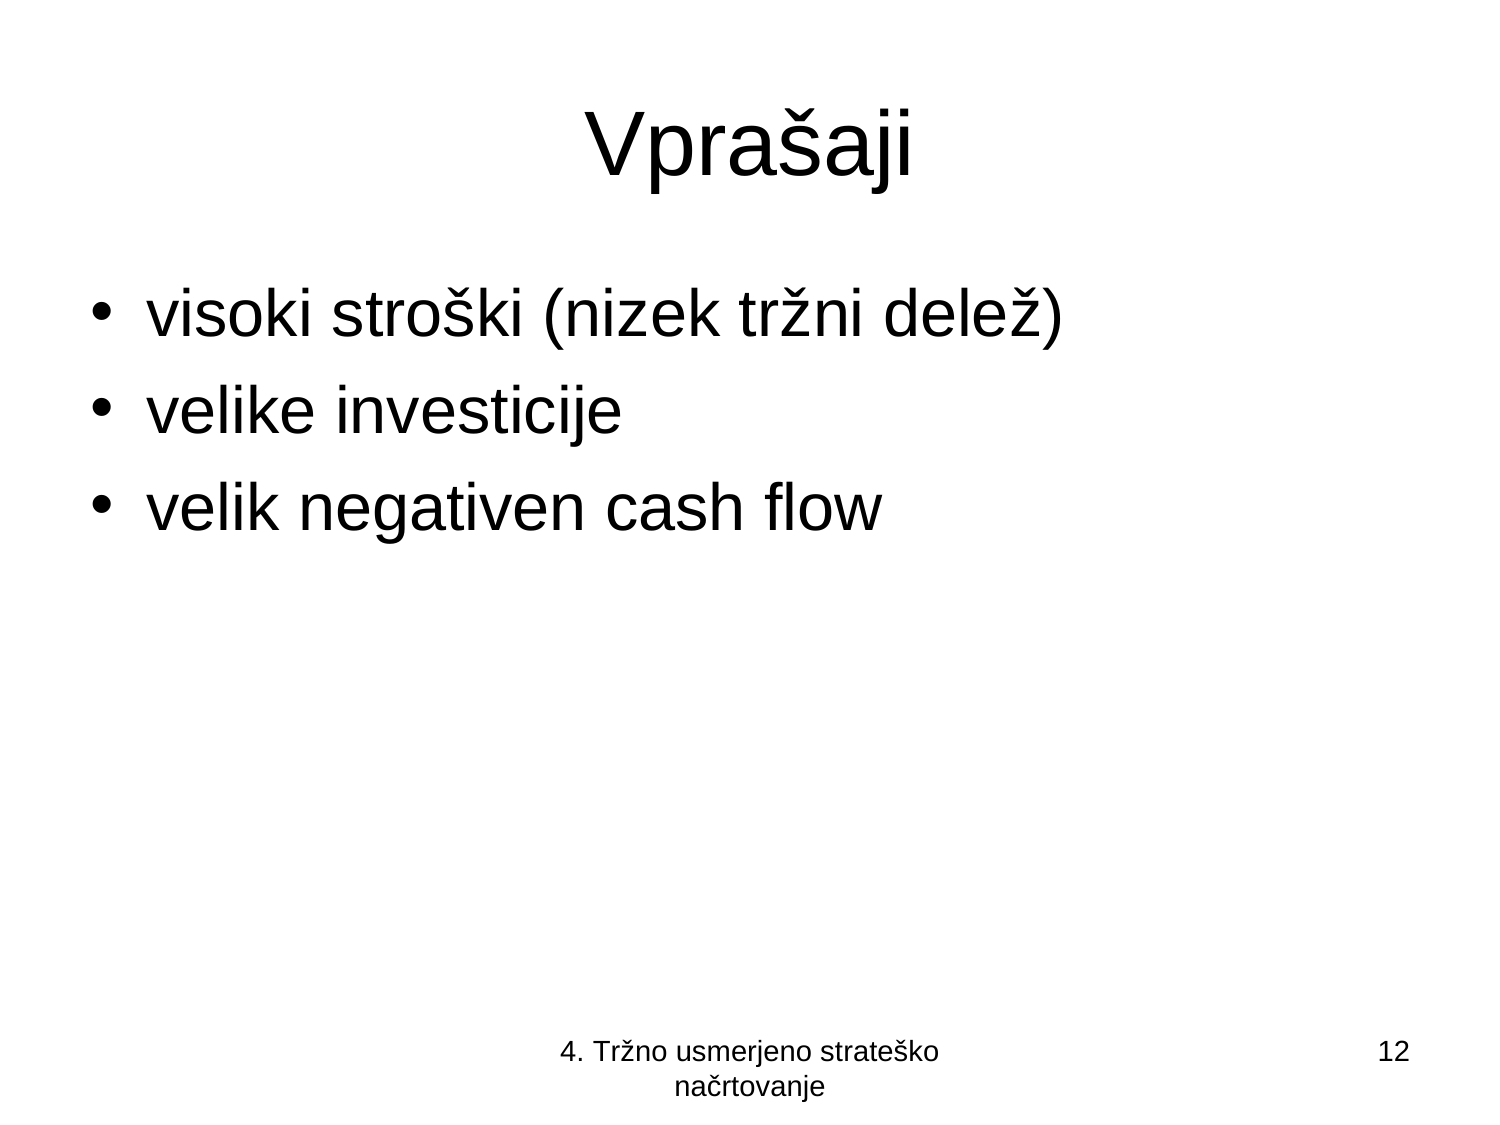

# Vprašaji
visoki stroški (nizek tržni delež)
velike investicije
velik negativen cash flow
4. Tržno usmerjeno strateško načrtovanje